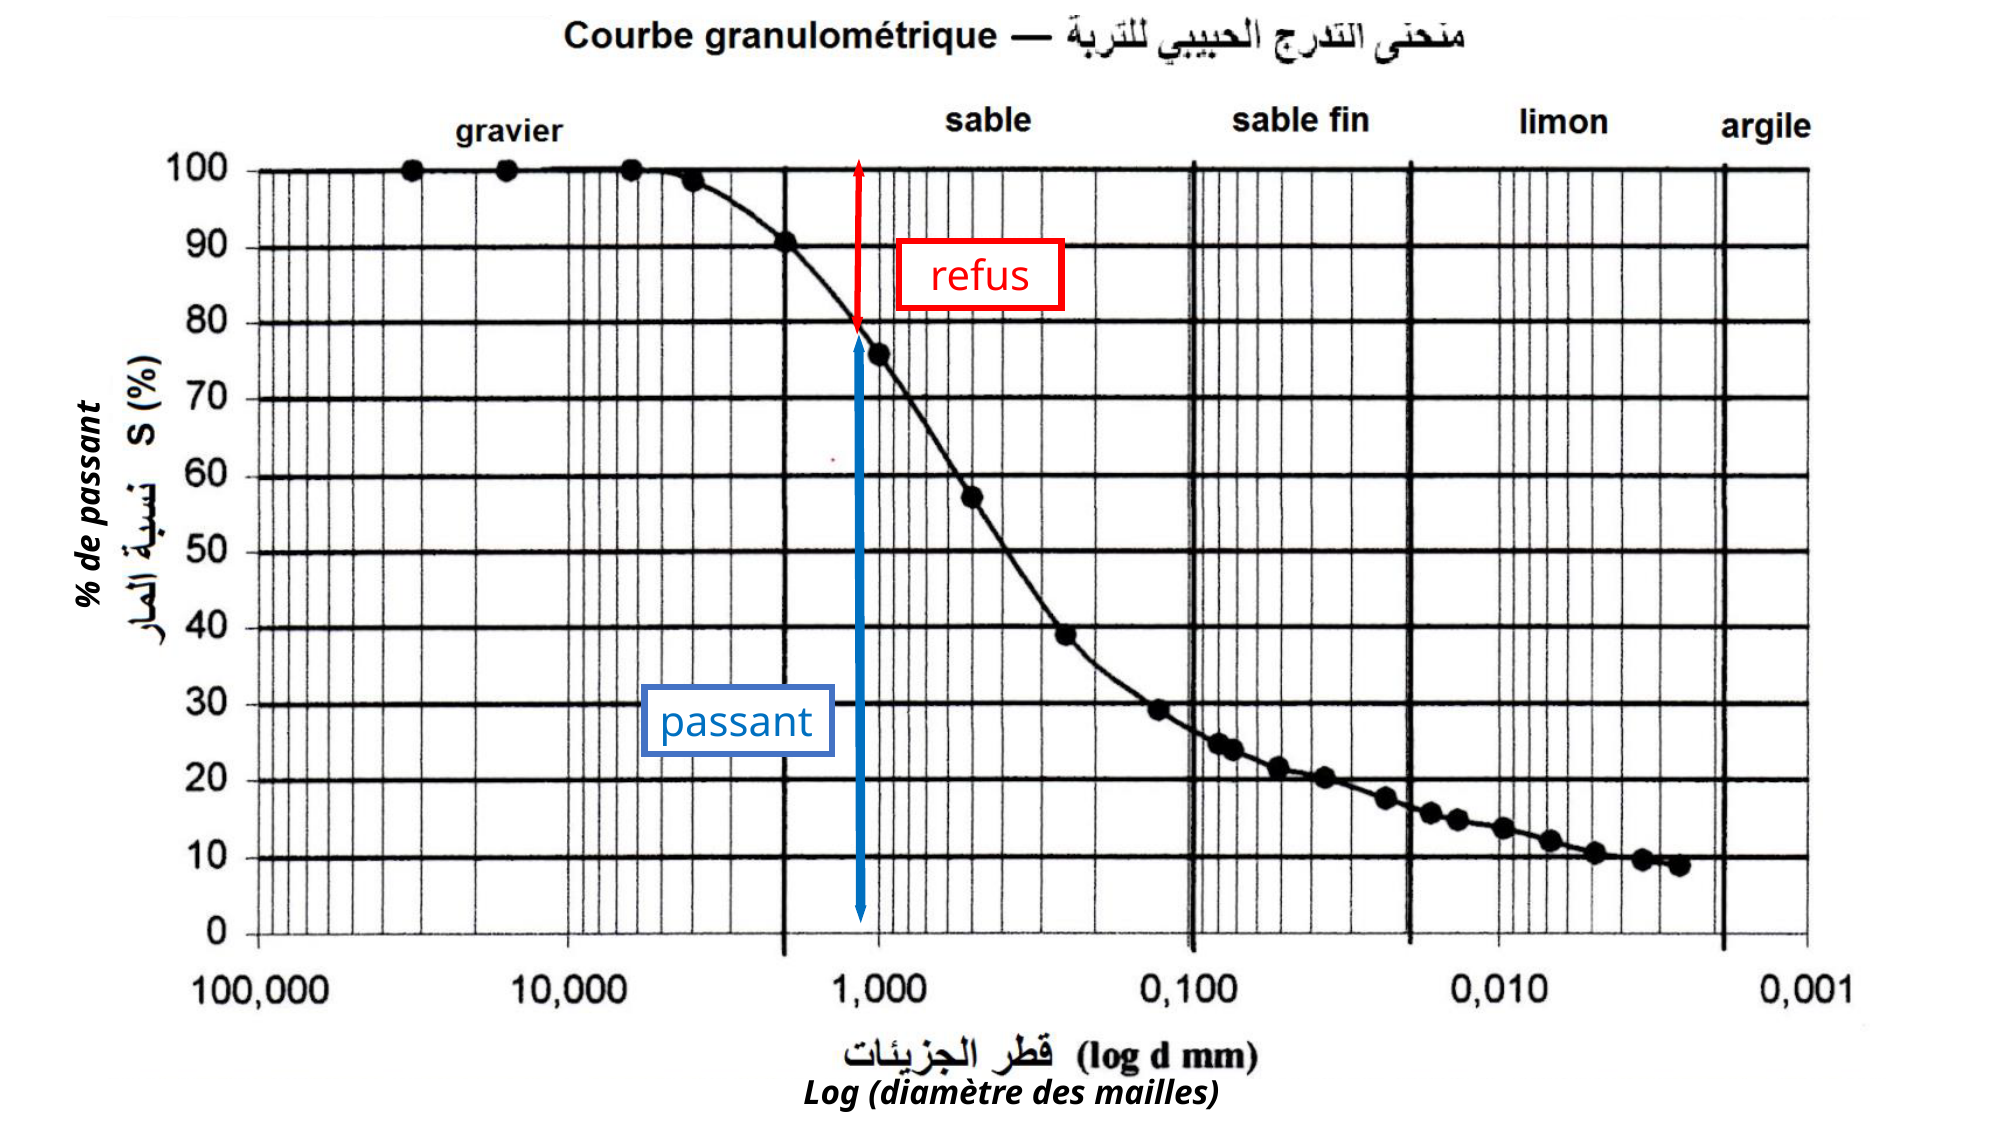

refus
% de passant
passant
Log (diamètre des mailles)